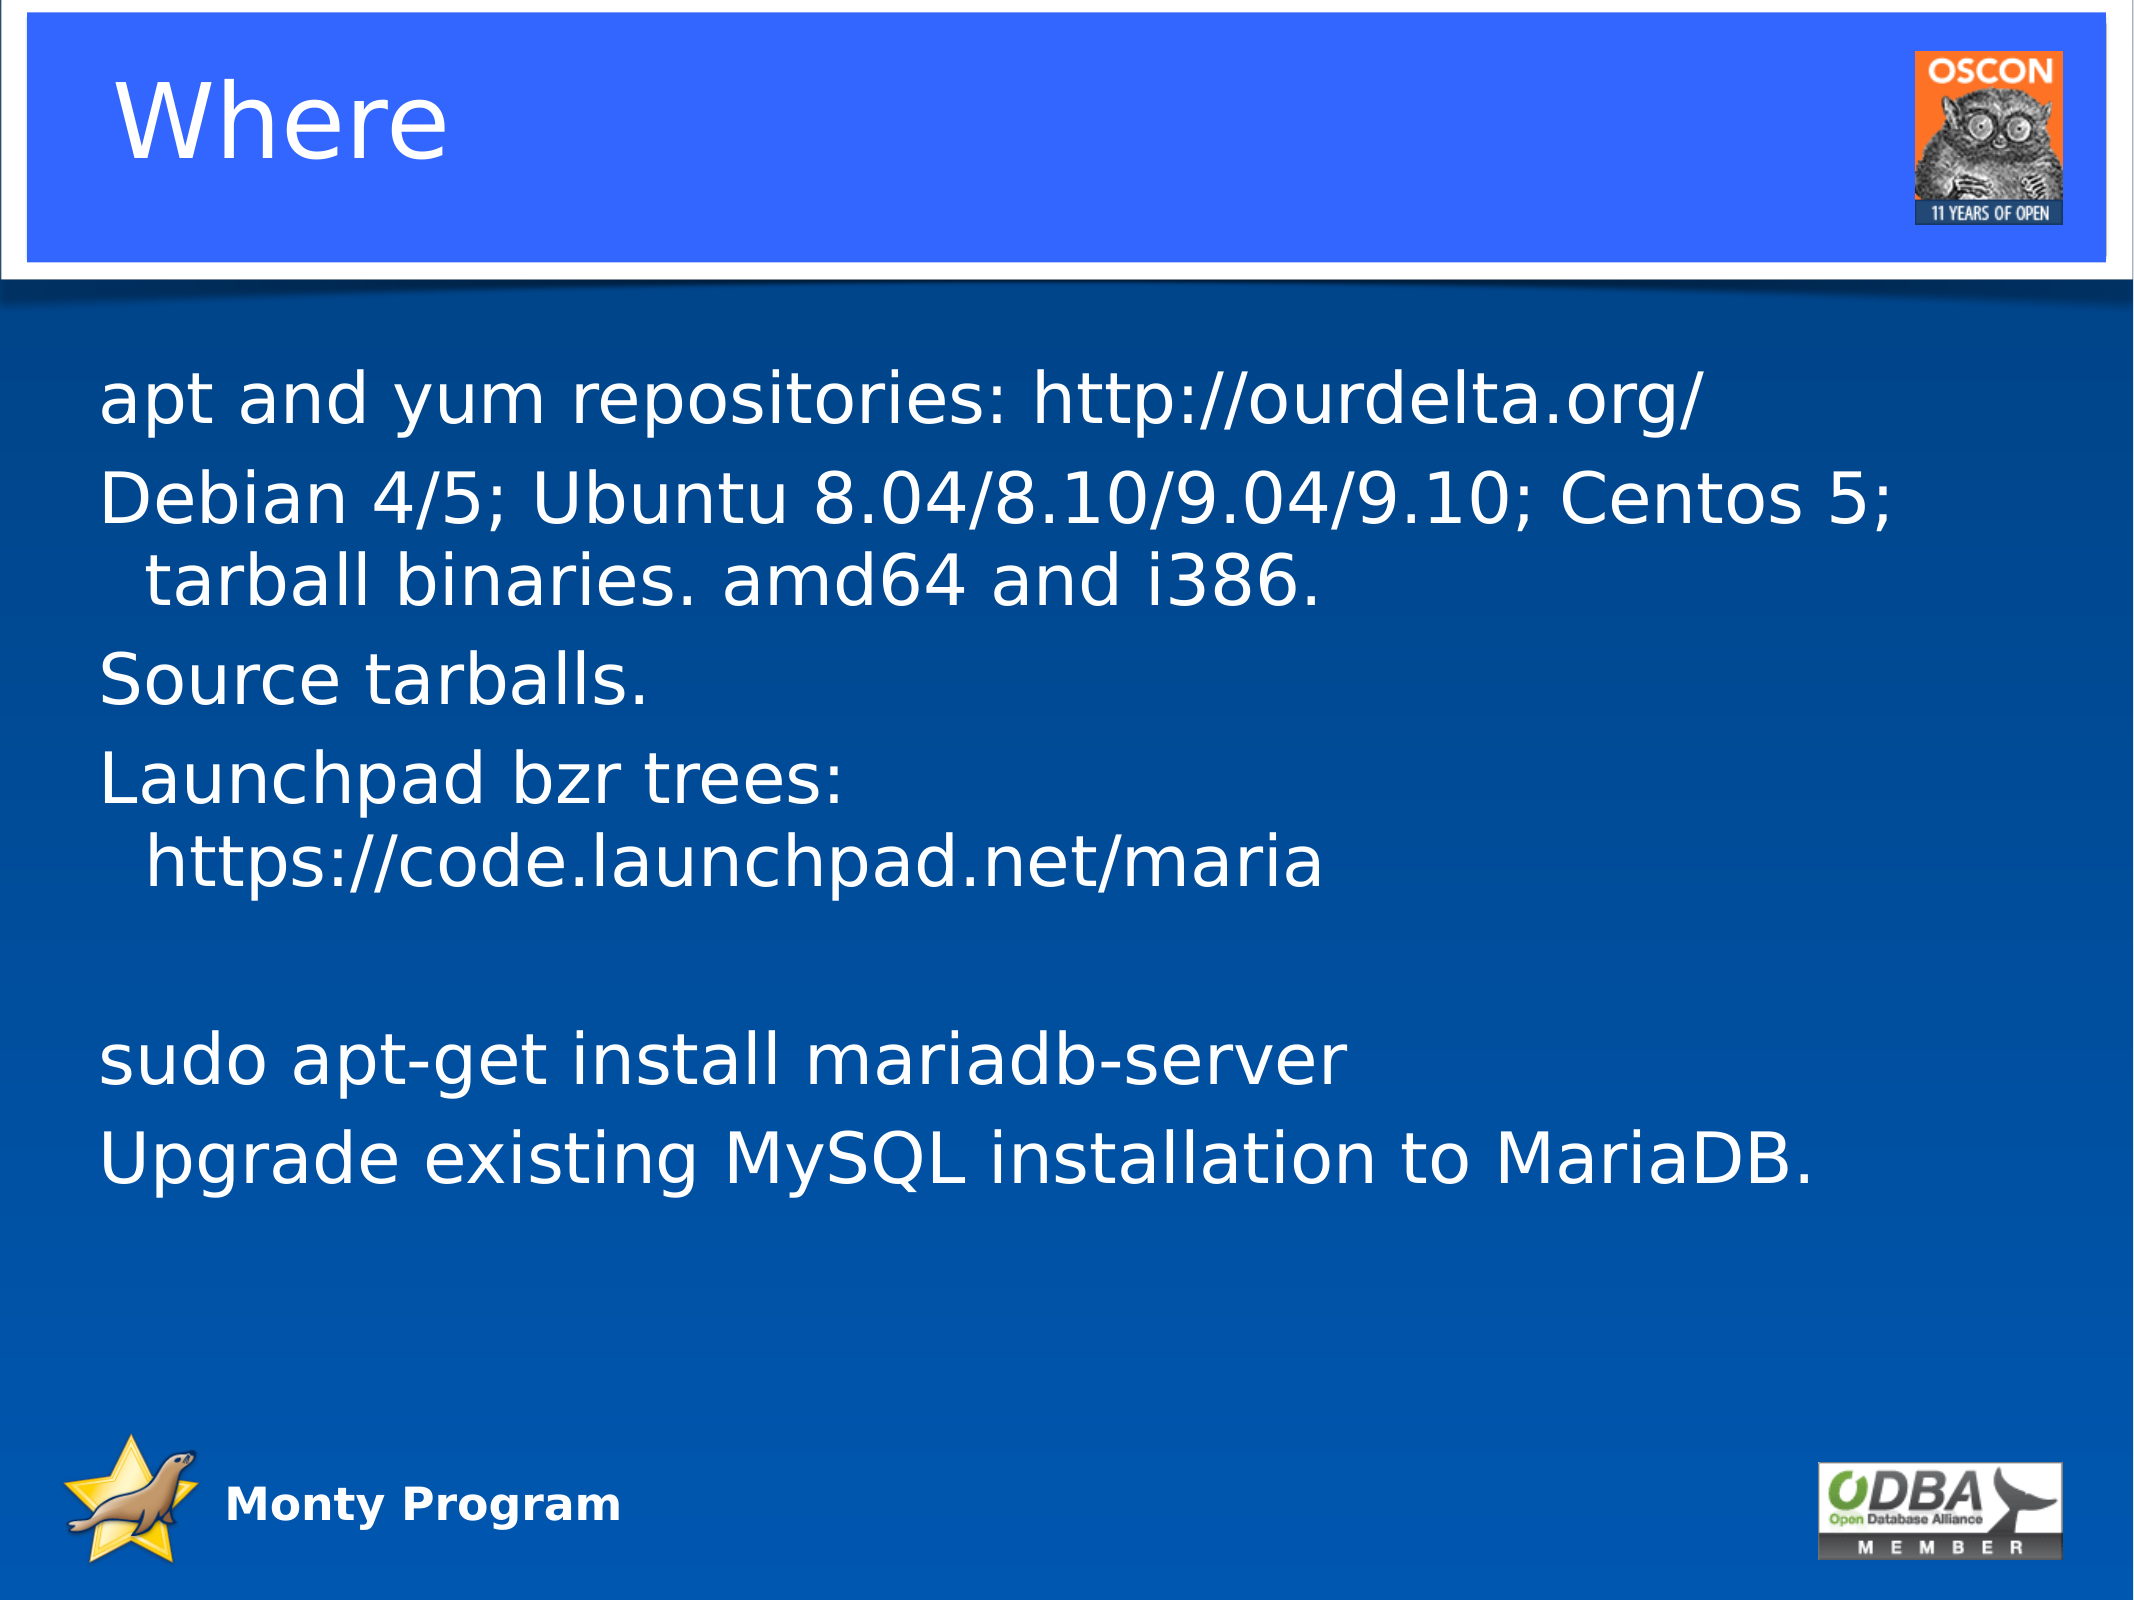

# Where
apt and yum repositories: http://ourdelta.org/
Debian 4/5; Ubuntu 8.04/8.10/9.04/9.10; Centos 5; tarball binaries. amd64 and i386.
Source tarballs.
Launchpad bzr trees: https://code.launchpad.net/maria
sudo apt-get install mariadb-server
Upgrade existing MySQL installation to MariaDB.